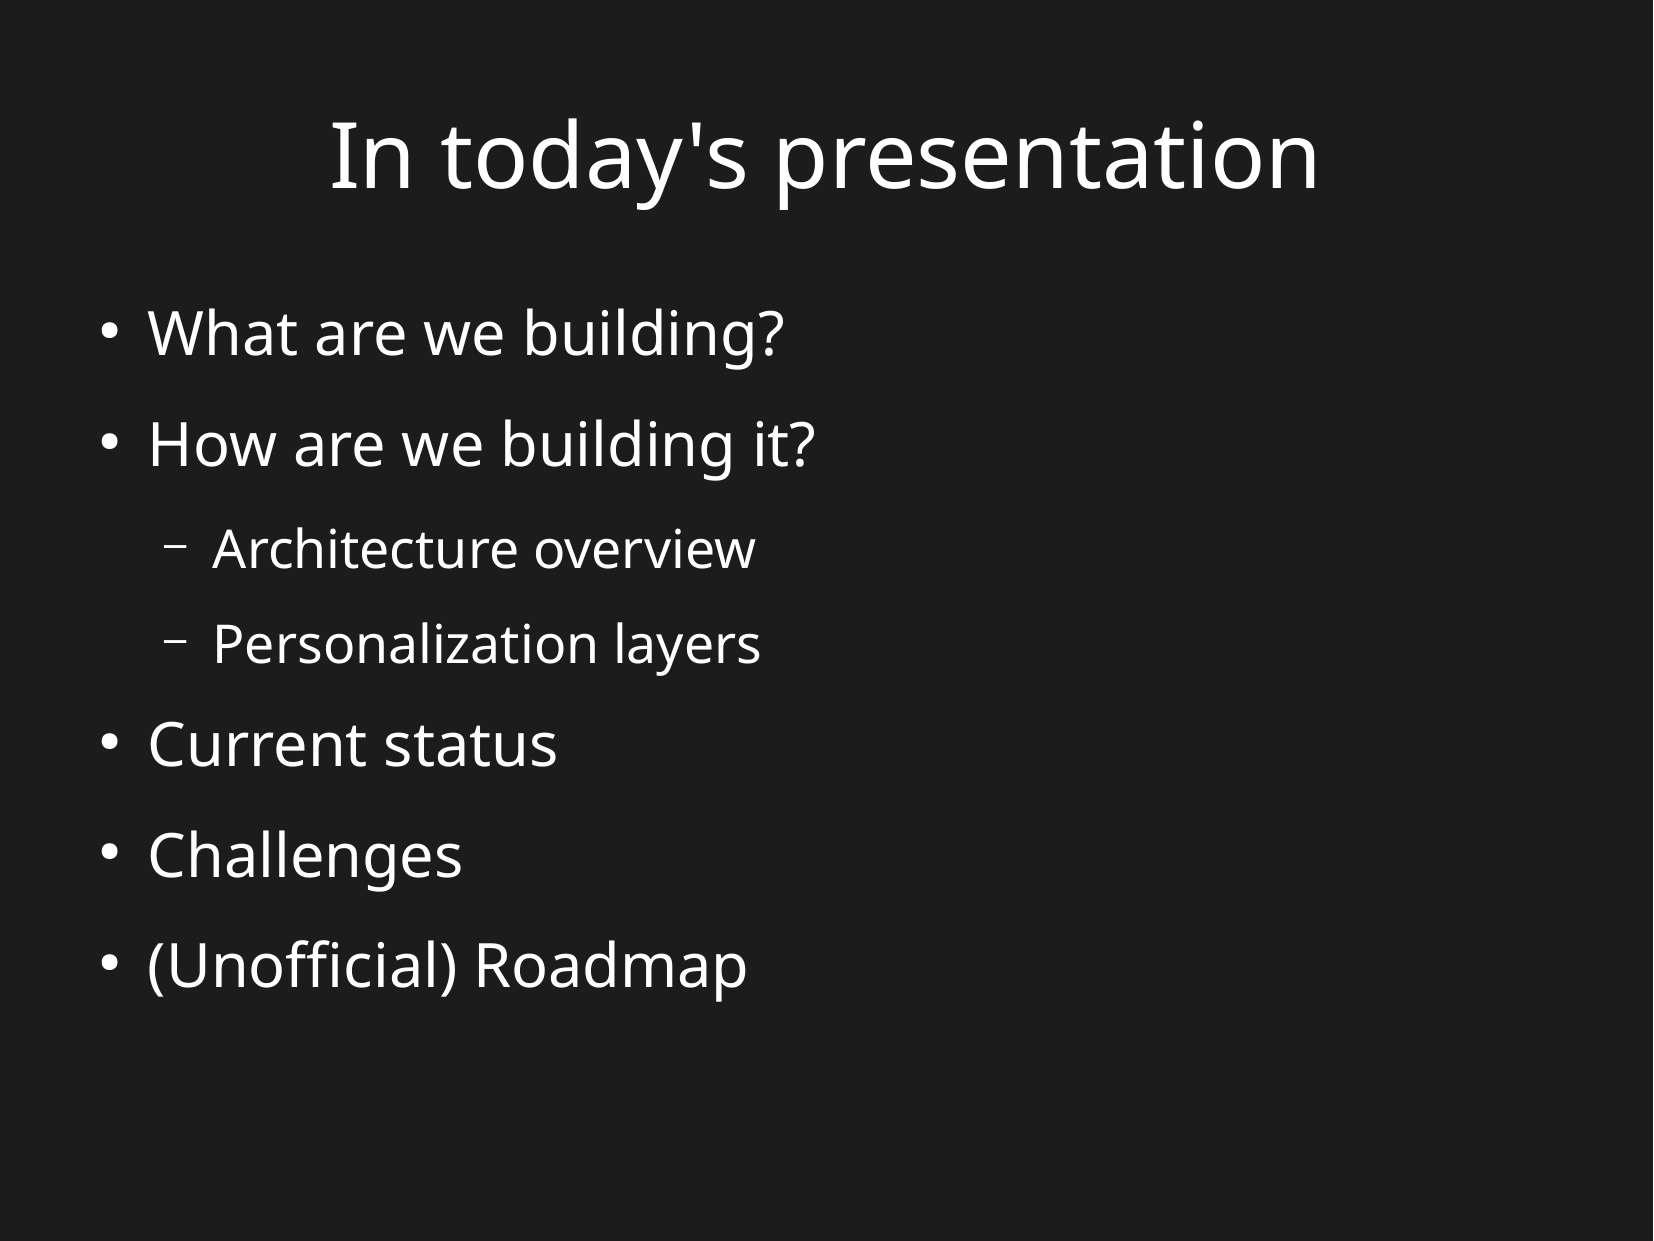

# In today's presentation
What are we building?
How are we building it?
Architecture overview
Personalization layers
Current status
Challenges
(Unofficial) Roadmap